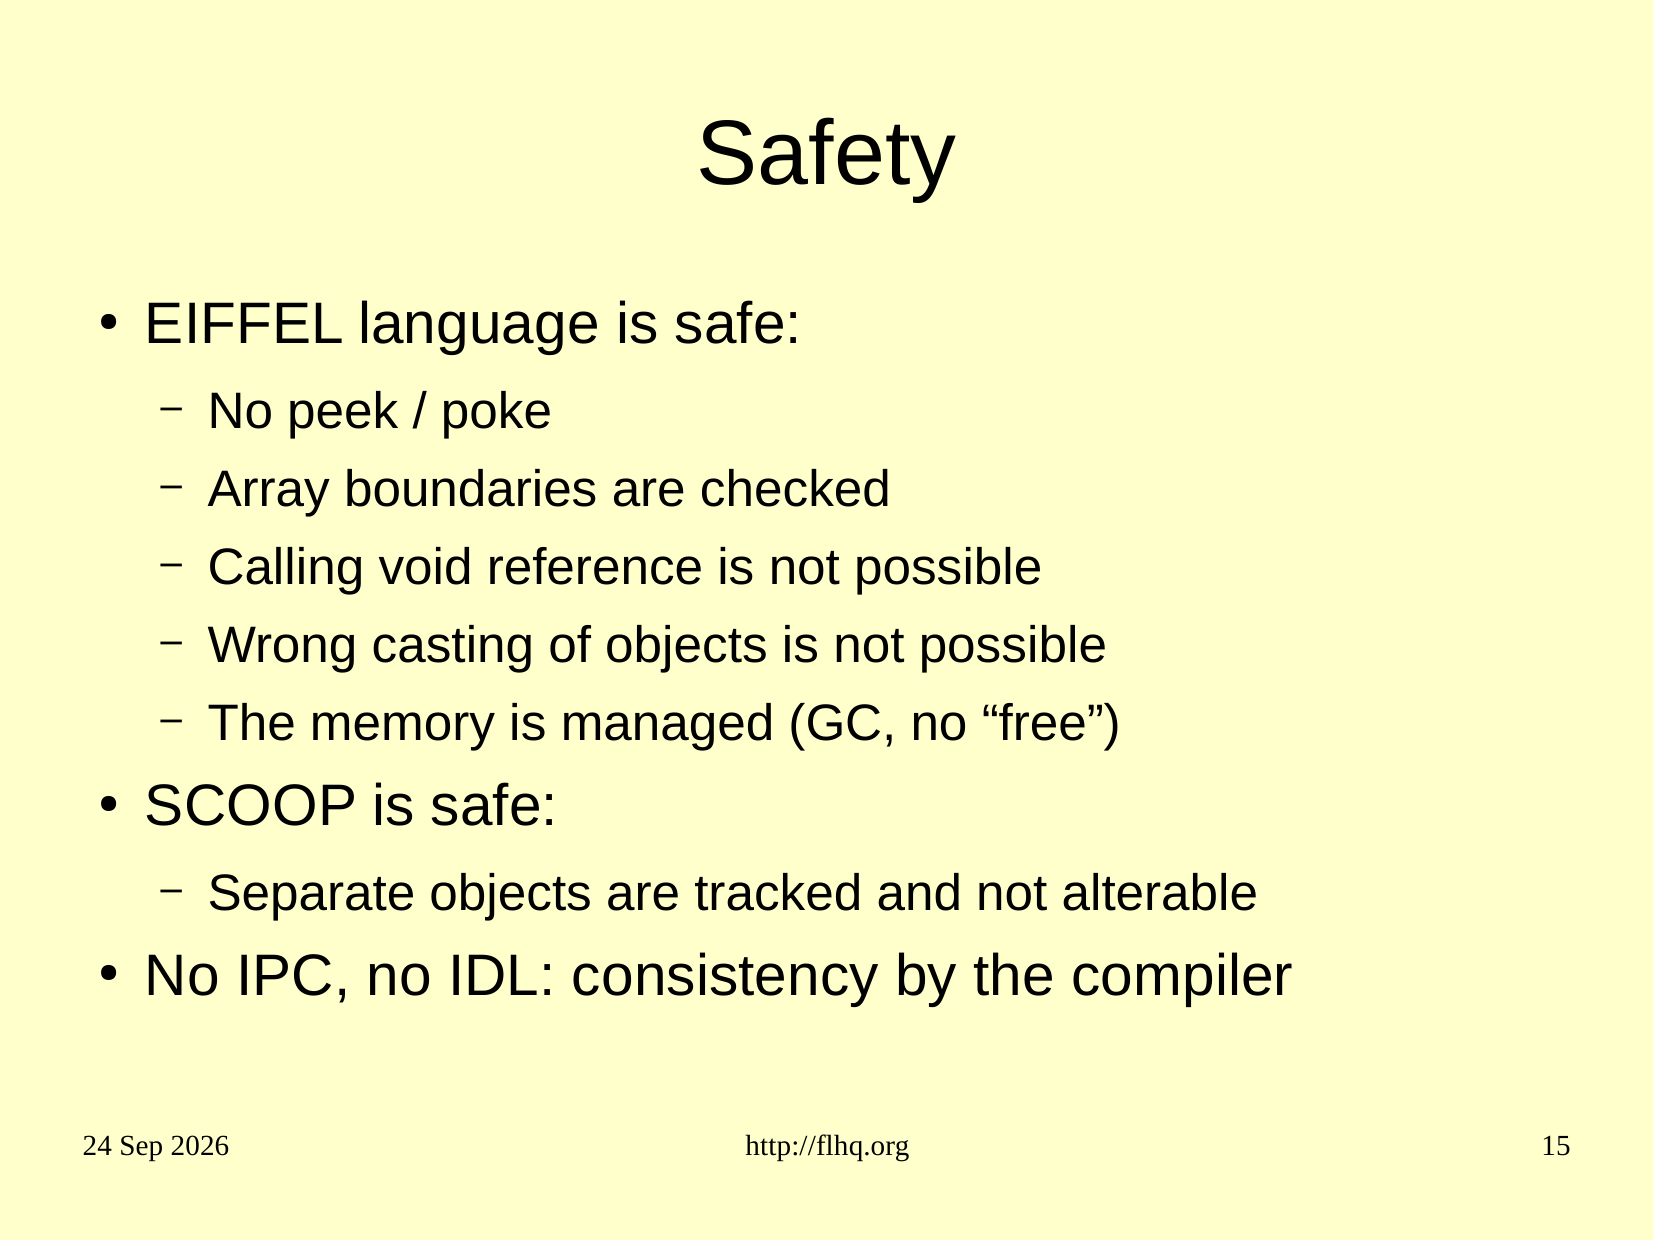

# Safety
EIFFEL language is safe:
No peek / poke
Array boundaries are checked
Calling void reference is not possible
Wrong casting of objects is not possible
The memory is managed (GC, no “free”)
SCOOP is safe:
Separate objects are tracked and not alterable
No IPC, no IDL: consistency by the compiler
http://flhq.org
15